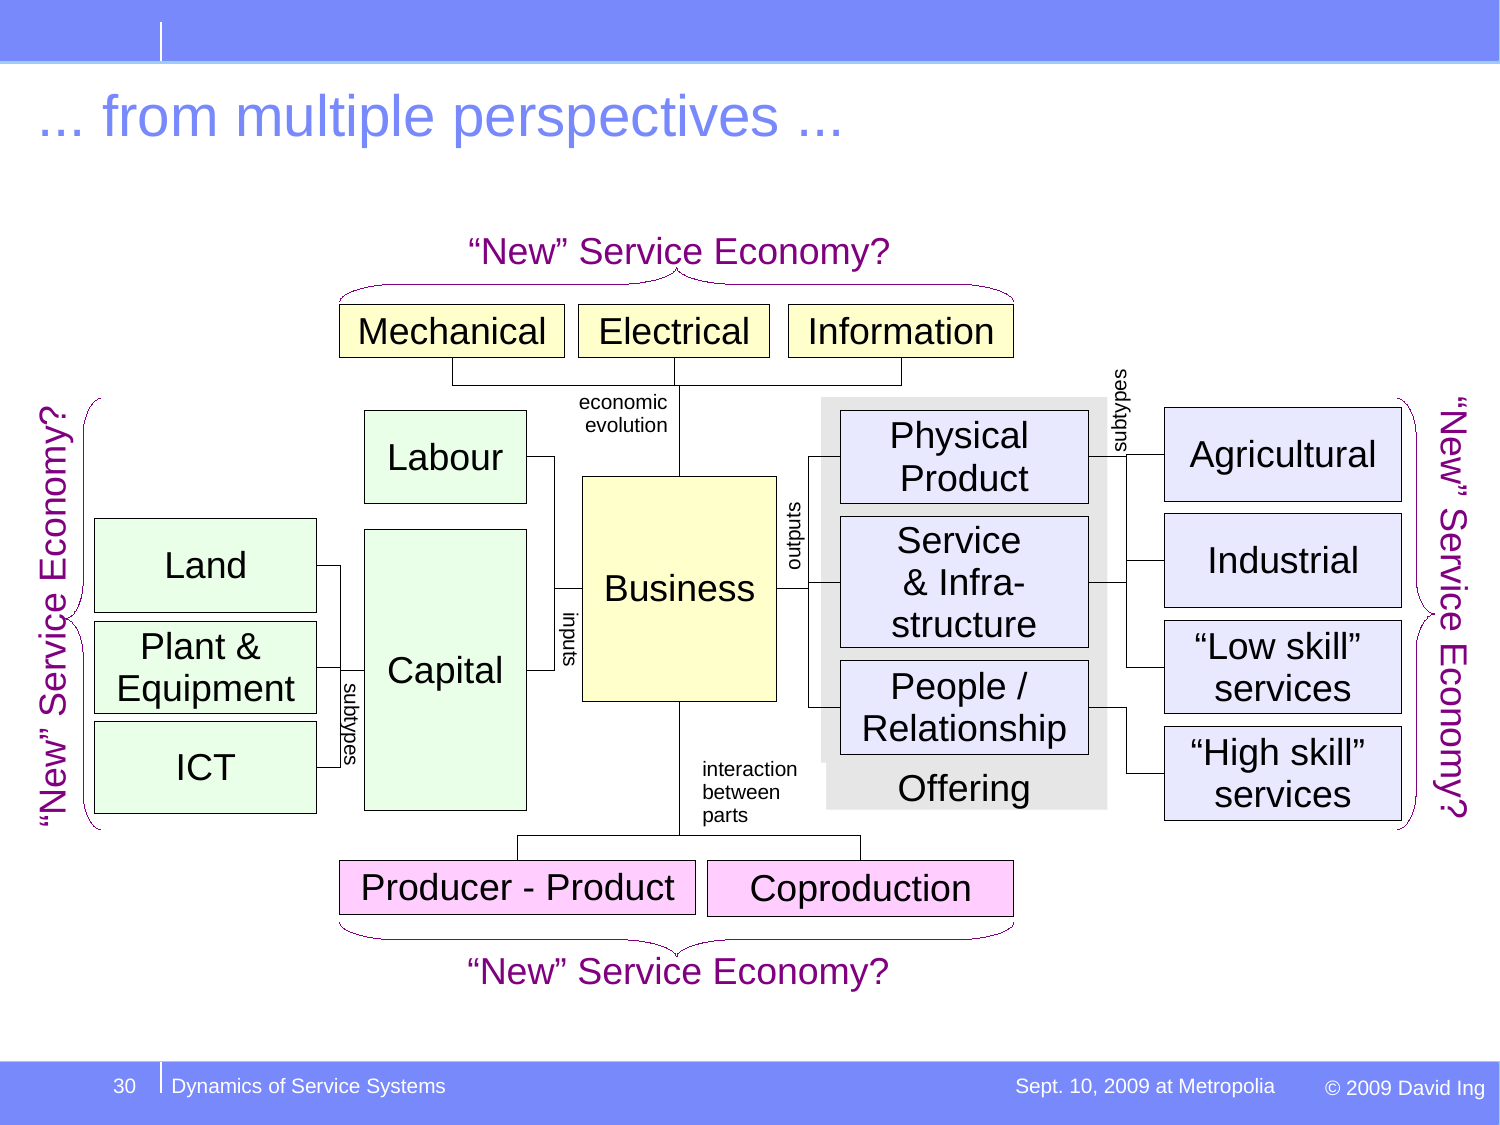

# ... from multiple perspectives ...
“New” Service Economy?
Mechanical
Electrical
Information
economic
 evolution
subtypes
Agricultural
Labour
Physical
Product
Business
outputs
Industrial
Service
& Infra-
structure
Land
Capital
“New” Service Economy?
“New” Service Economy?
“Low skill”
services
Plant &
Equipment
inputs
People /
Relationship
ICT
“High skill”
services
subtypes
“New” Service Economy?
Mechanical
Electrical
Information
economic
 evolution
subtypes
Agricultural
Labour
Physical
Product
Business
outputs
Industrial
Service
& Infra-
structure
Land
Capital
“New” Service Economy?
“New” Service Economy?
“Low skill”
services
Plant &
Equipment
inputs
People /
Relationship
ICT
“High skill”
services
subtypes
interaction
between
parts
Offering
Producer - Product
Coproduction
“New” Service Economy?
subtypes
Agricultural
Labour
Physical
Product
Business
outputs
Industrial
Service
& Infra-
structure
Land
Capital
Plant &
Equipment
inputs
subtypes
Mechanical
Electrical
economic
 evolution
subtypes
Agricultural
Labour
Physical
Product
Business
outputs
Industrial
Service
& Infra-
structure
Land
Capital
Plant &
Equipment
inputs
subtypes
30
Dynamics of Service Systems
Sept. 10, 2009 at Metropolia